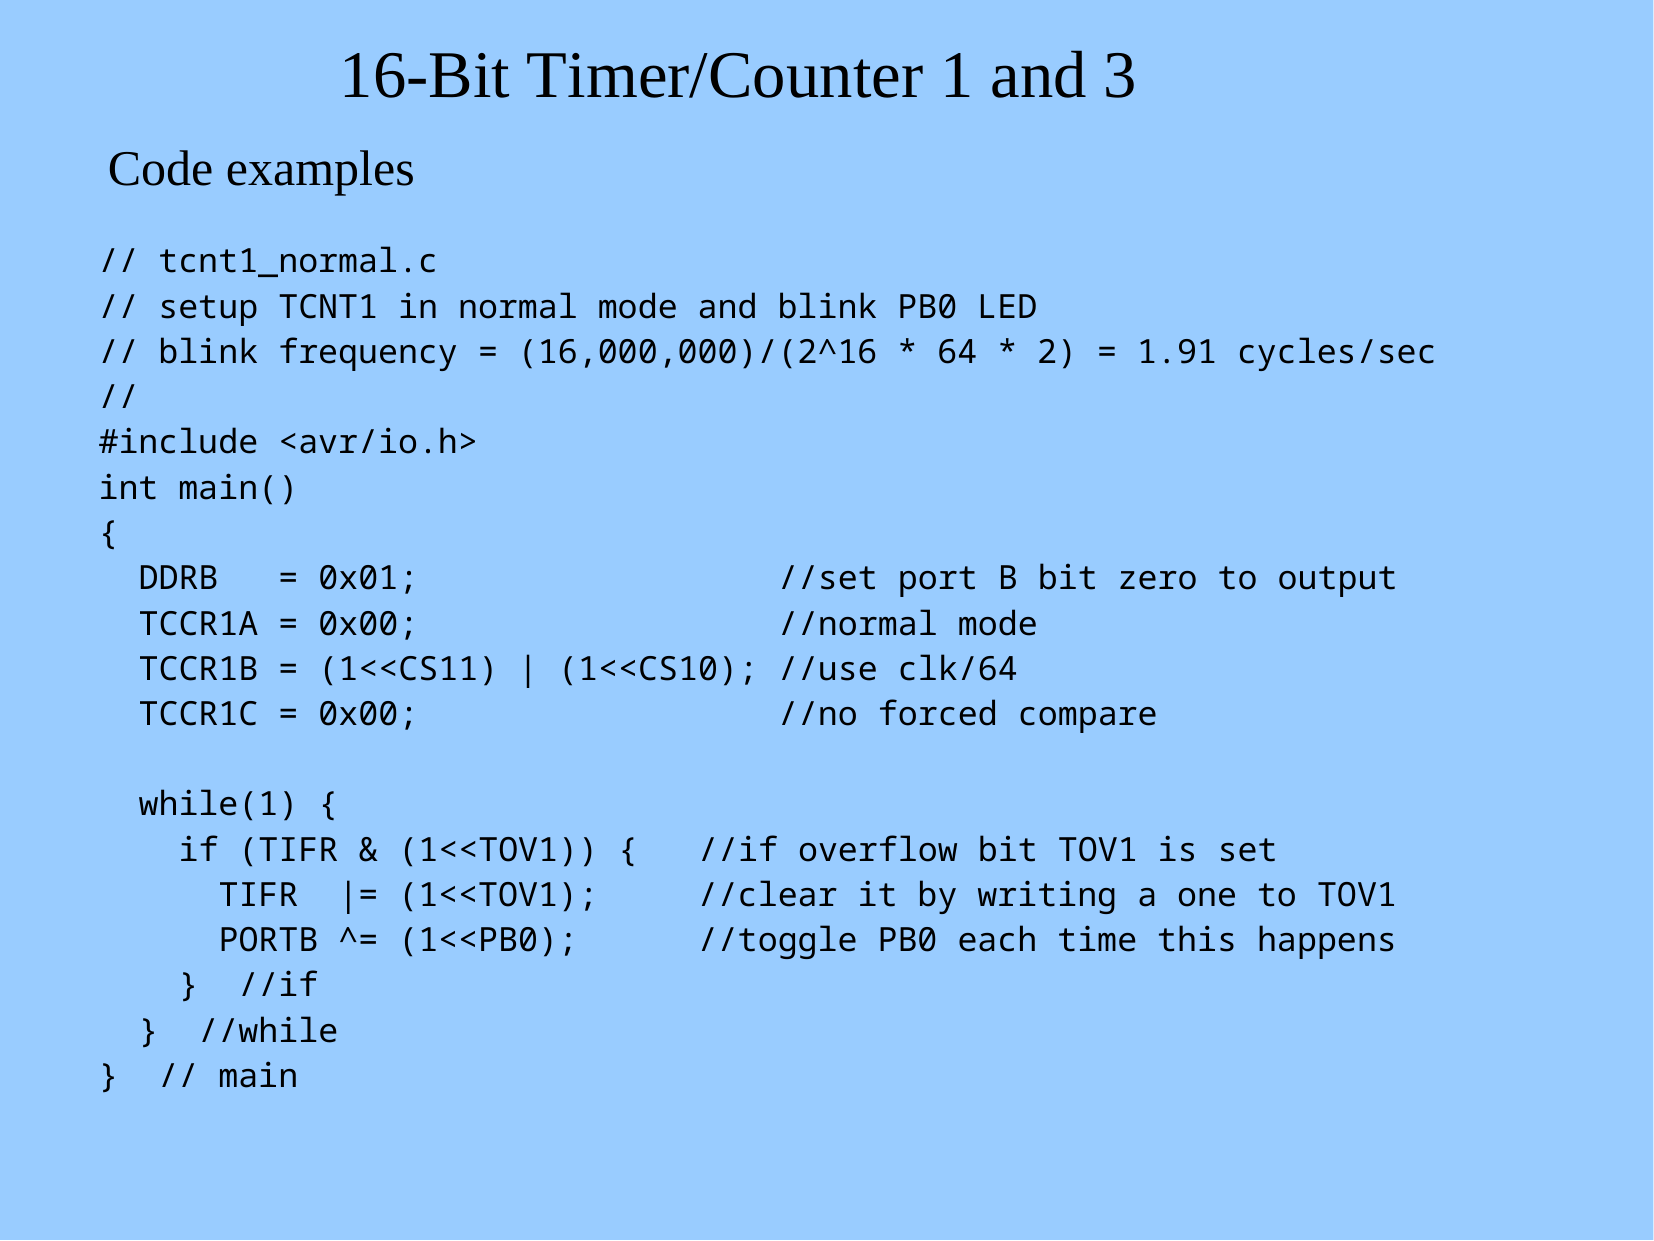

16-Bit Timer/Counter 1 and 3
Code examples
// tcnt1_normal.c
// setup TCNT1 in normal mode and blink PB0 LED
// blink frequency = (16,000,000)/(2^16 * 64 * 2) = 1.91 cycles/sec
//
#include <avr/io.h>
int main()
{
 DDRB = 0x01; //set port B bit zero to output
 TCCR1A = 0x00; //normal mode
 TCCR1B = (1<<CS11) | (1<<CS10); //use clk/64
 TCCR1C = 0x00; //no forced compare
 while(1) {
 if (TIFR & (1<<TOV1)) { //if overflow bit TOV1 is set
 TIFR |= (1<<TOV1); //clear it by writing a one to TOV1
 PORTB ^= (1<<PB0); //toggle PB0 each time this happens
 } //if
 } //while
} // main